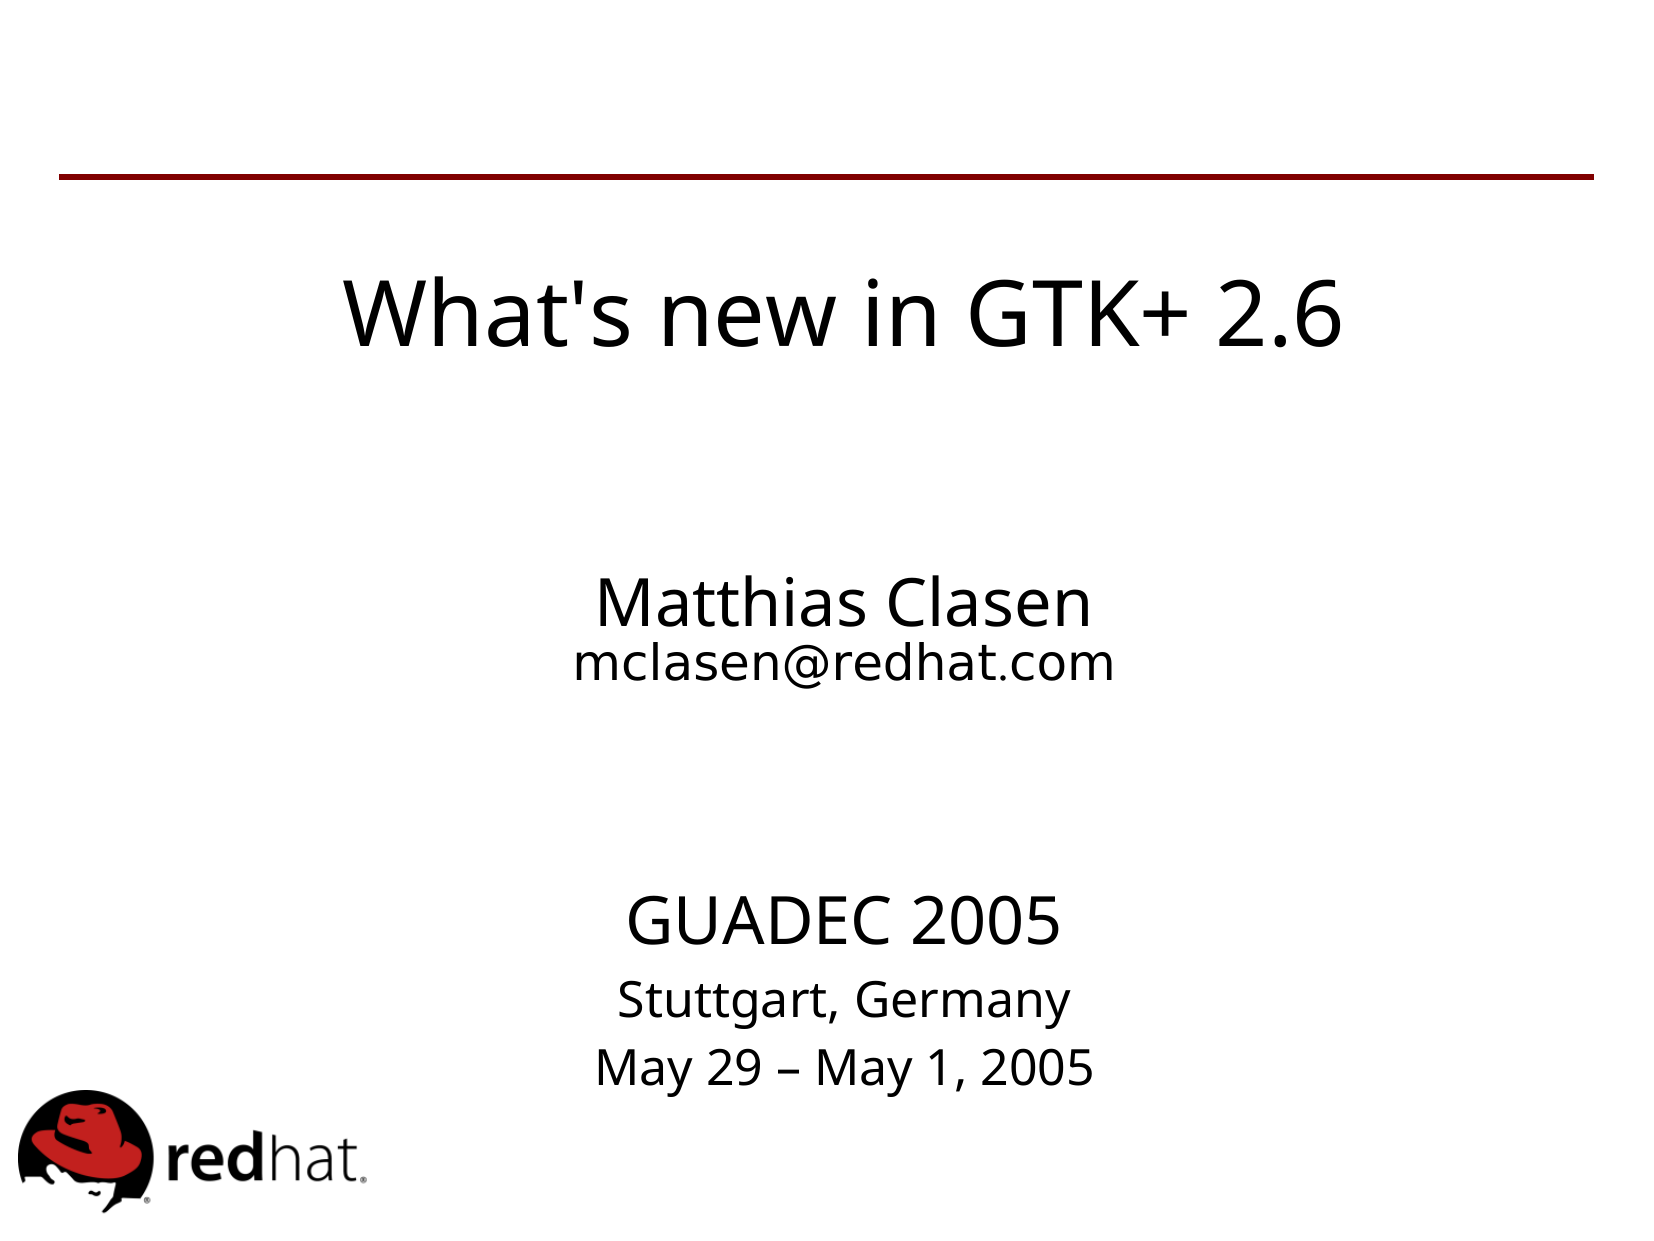

#
What's new in GTK+ 2.6
Matthias Clasen
mclasen@redhat.com
GUADEC 2005
Stuttgart, Germany
May 29 – May 1, 2005